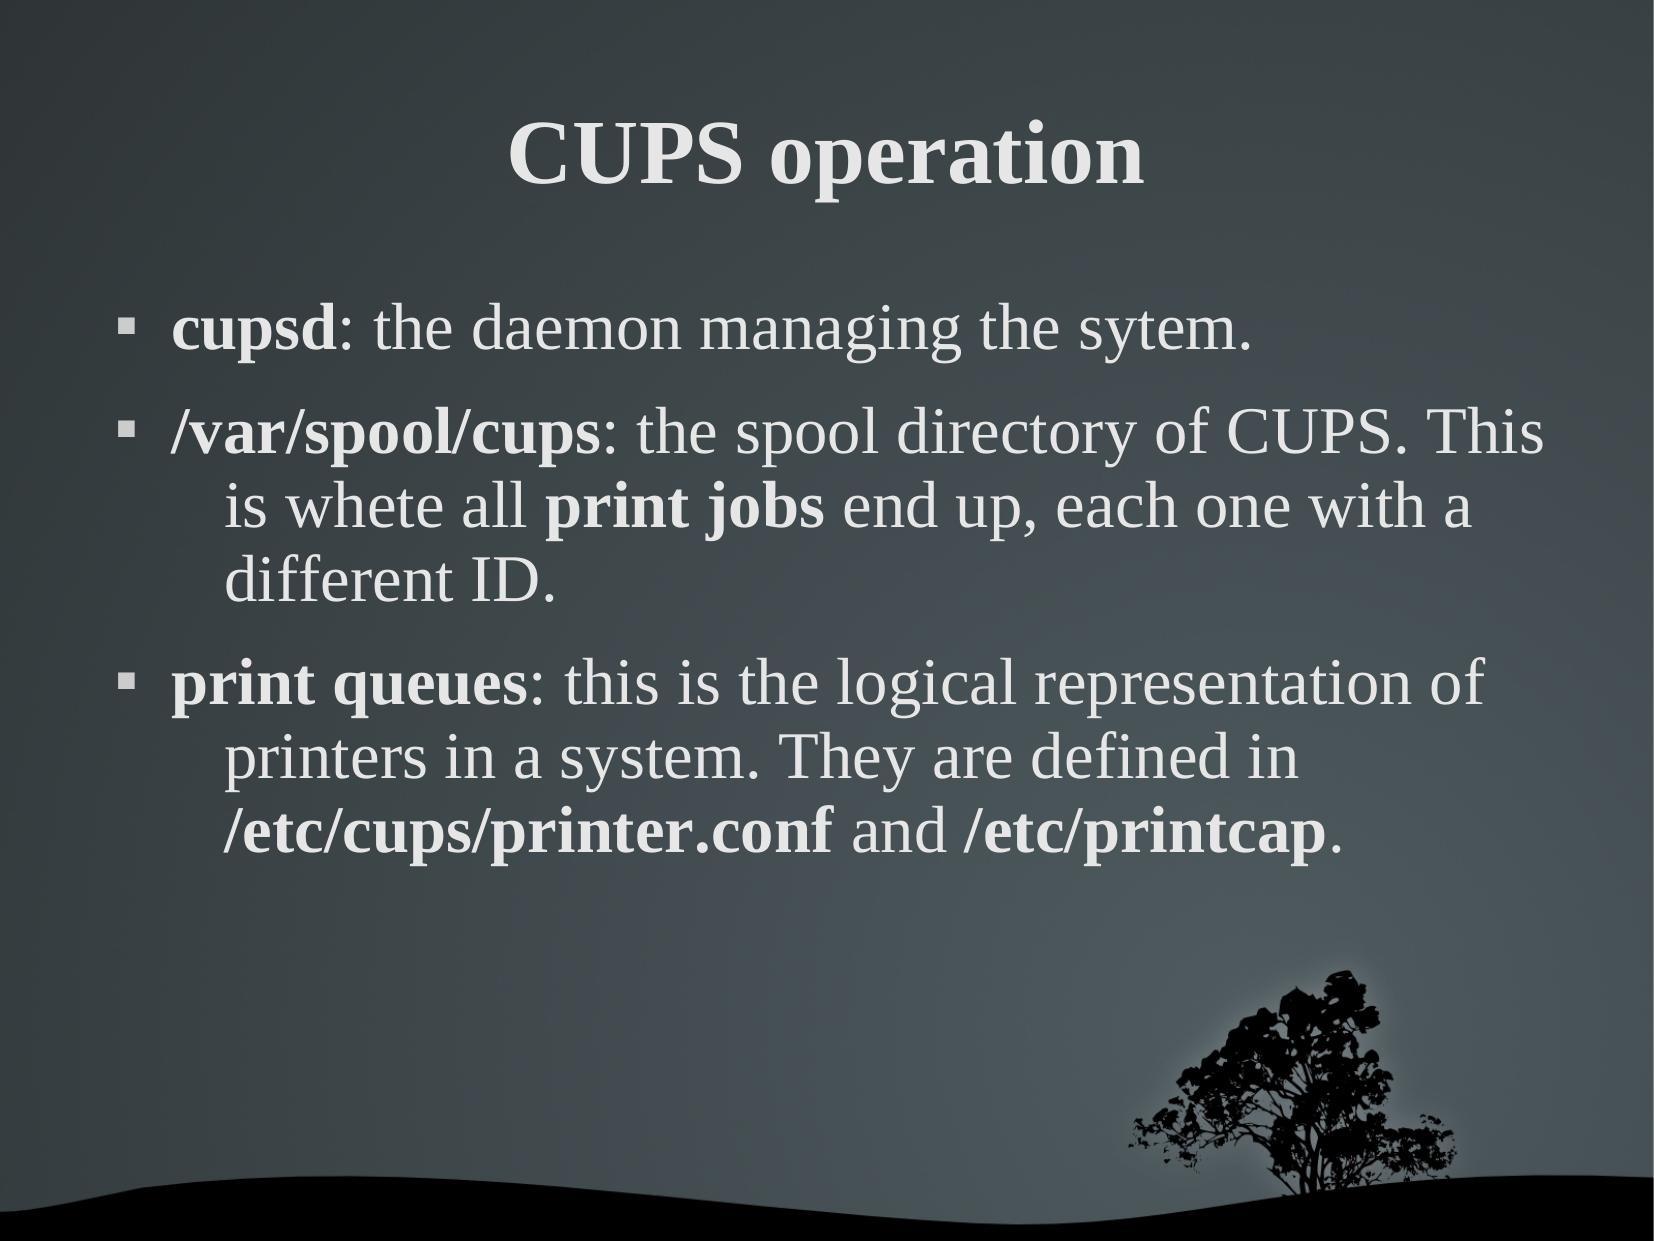

# CUPS operation
cupsd: the daemon managing the sytem.
/var/spool/cups: the spool directory of CUPS. This is whete all print jobs end up, each one with a different ID.
print queues: this is the logical representation of printers in a system. They are defined in /etc/cups/printer.conf and /etc/printcap.